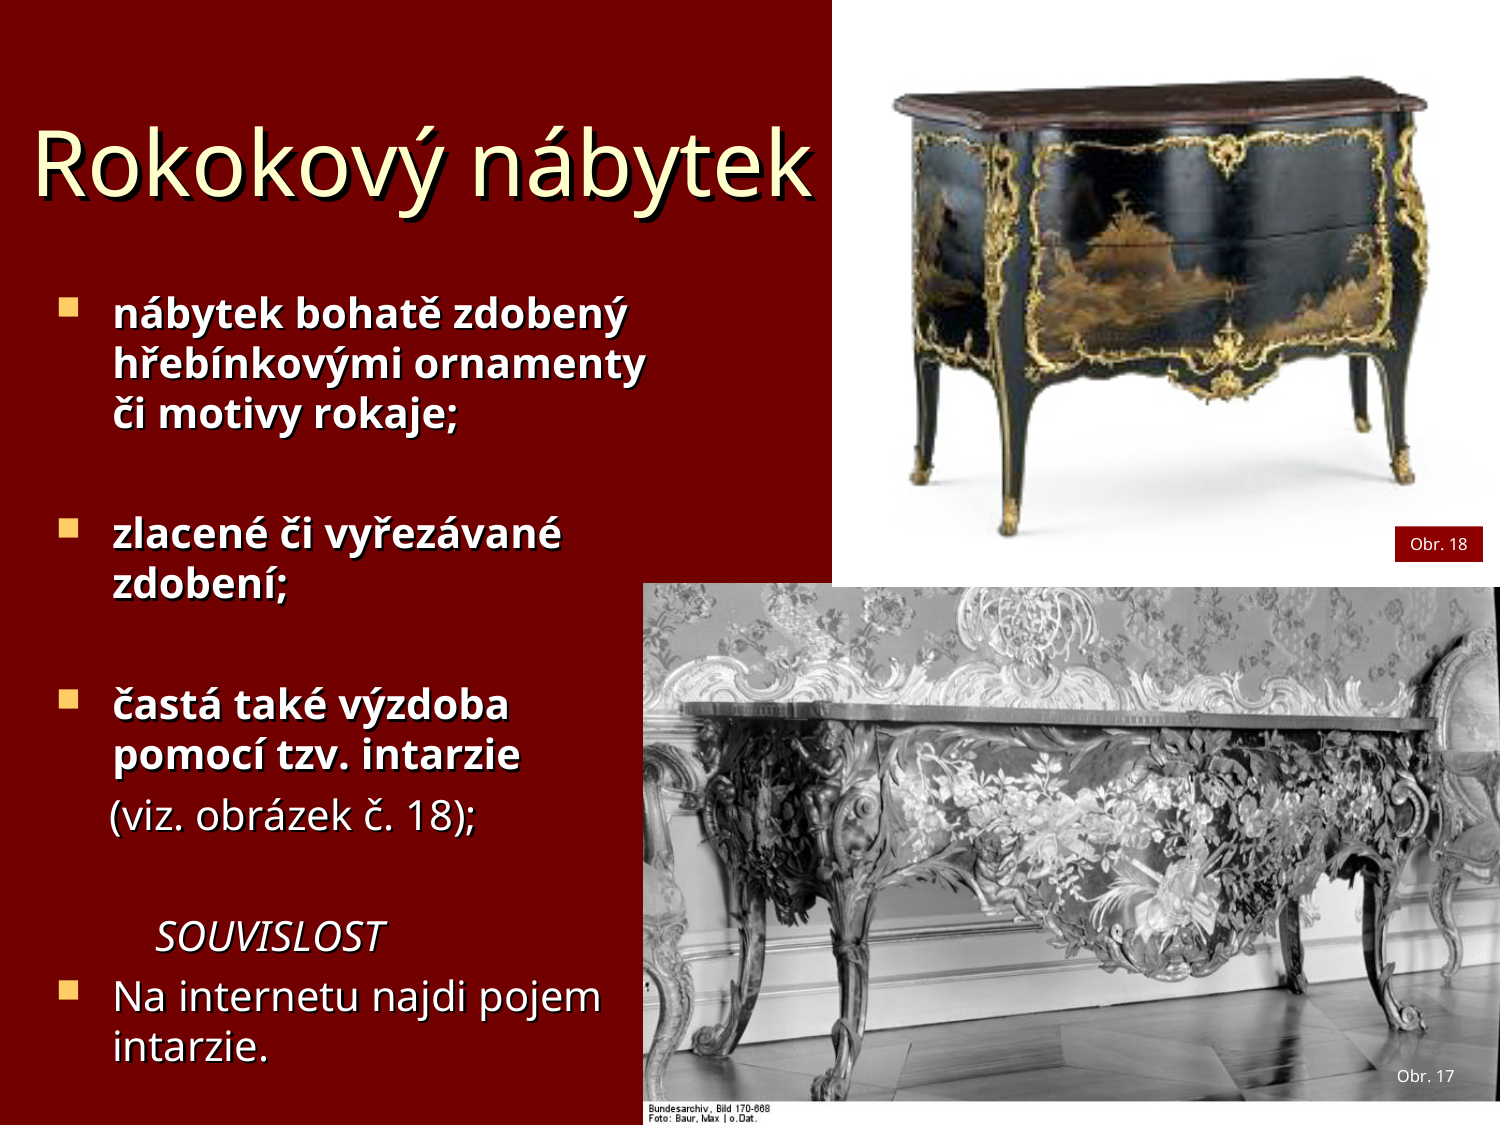

# Rokokový nábytek
nábytek bohatě zdobený hřebínkovými ornamenty či motivy rokaje;
zlacené či vyřezávané zdobení;
častá také výzdoba pomocí tzv. intarzie
 (viz. obrázek č. 18);
	 SOUVISLOST
Na internetu najdi pojem intarzie.
Obr. 18
Obr. 17